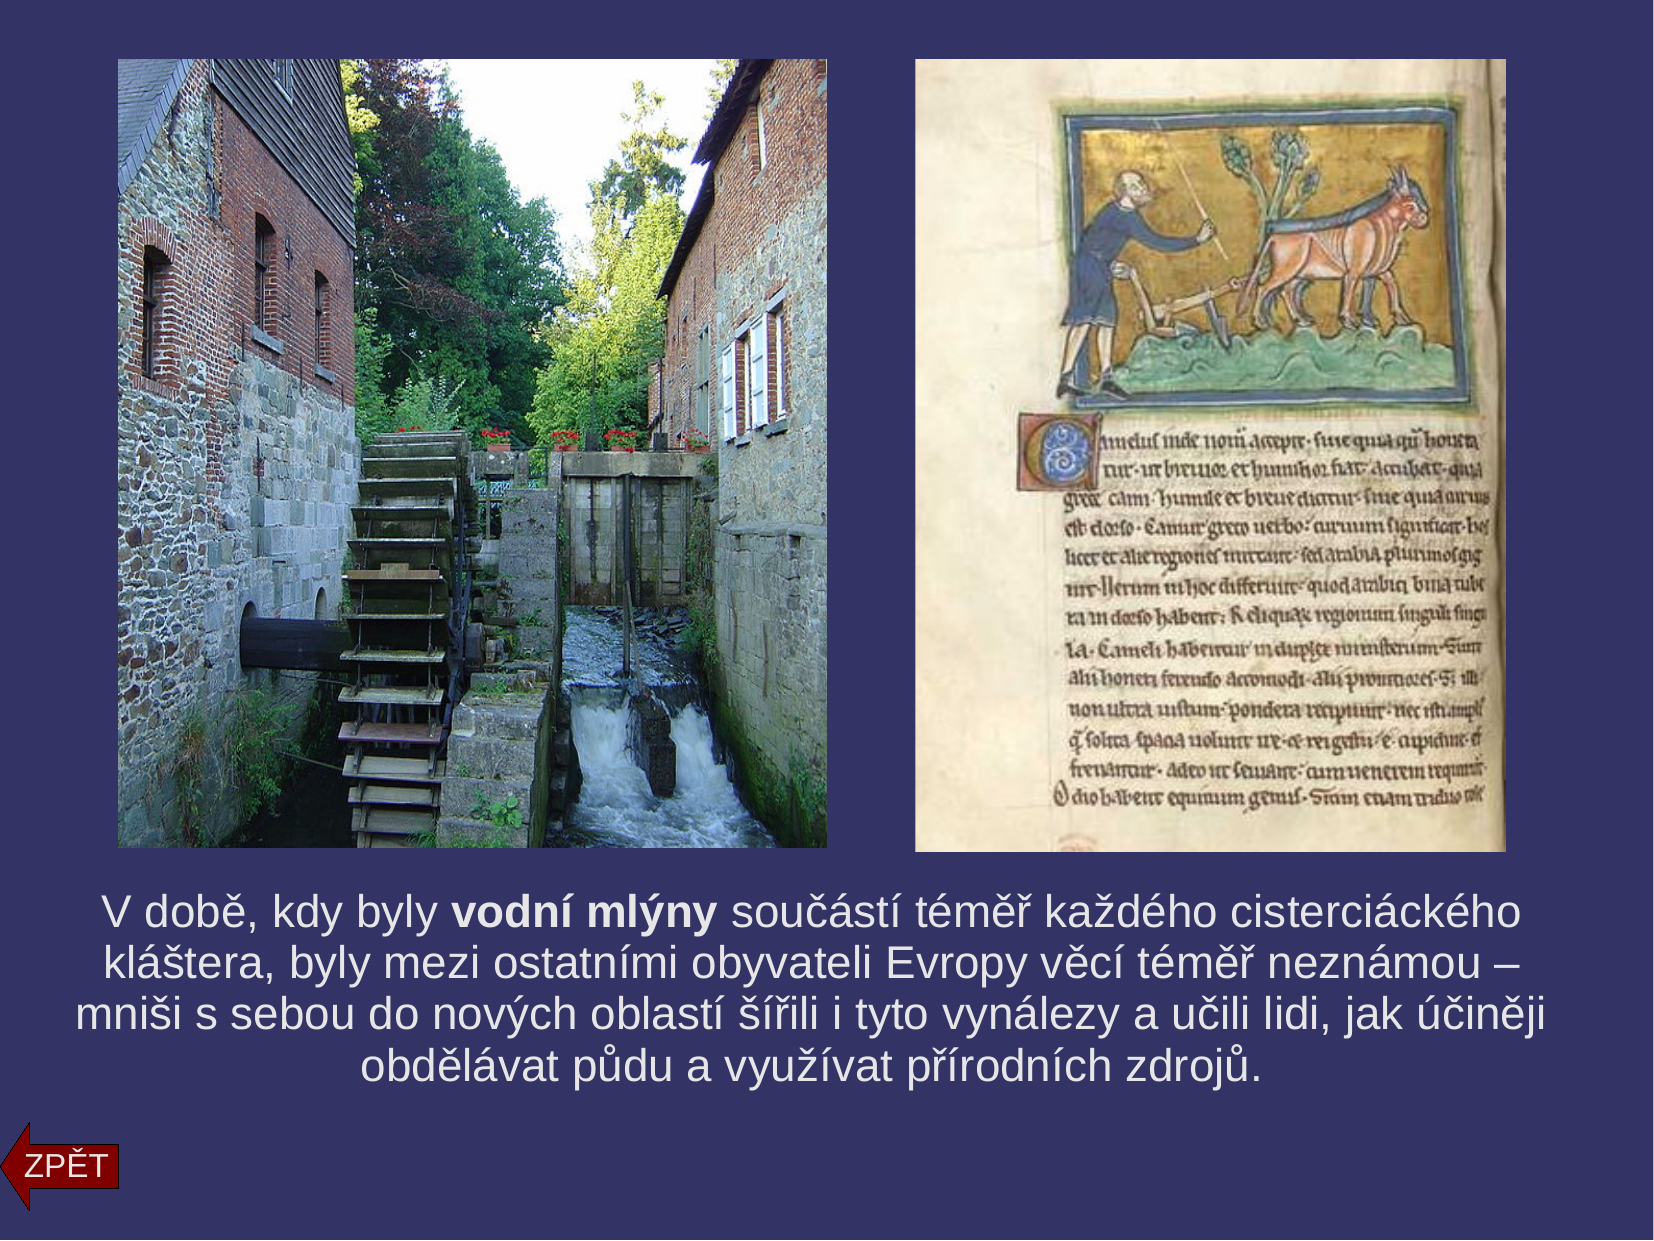

# V době, kdy byly vodní mlýny součástí téměř každého cisterciáckého kláštera, byly mezi ostatními obyvateli Evropy věcí téměř neznámou – mniši s sebou do nových oblastí šířili i tyto vynálezy a učili lidi, jak účiněji obdělávat půdu a využívat přírodních zdrojů.
ZPĚT